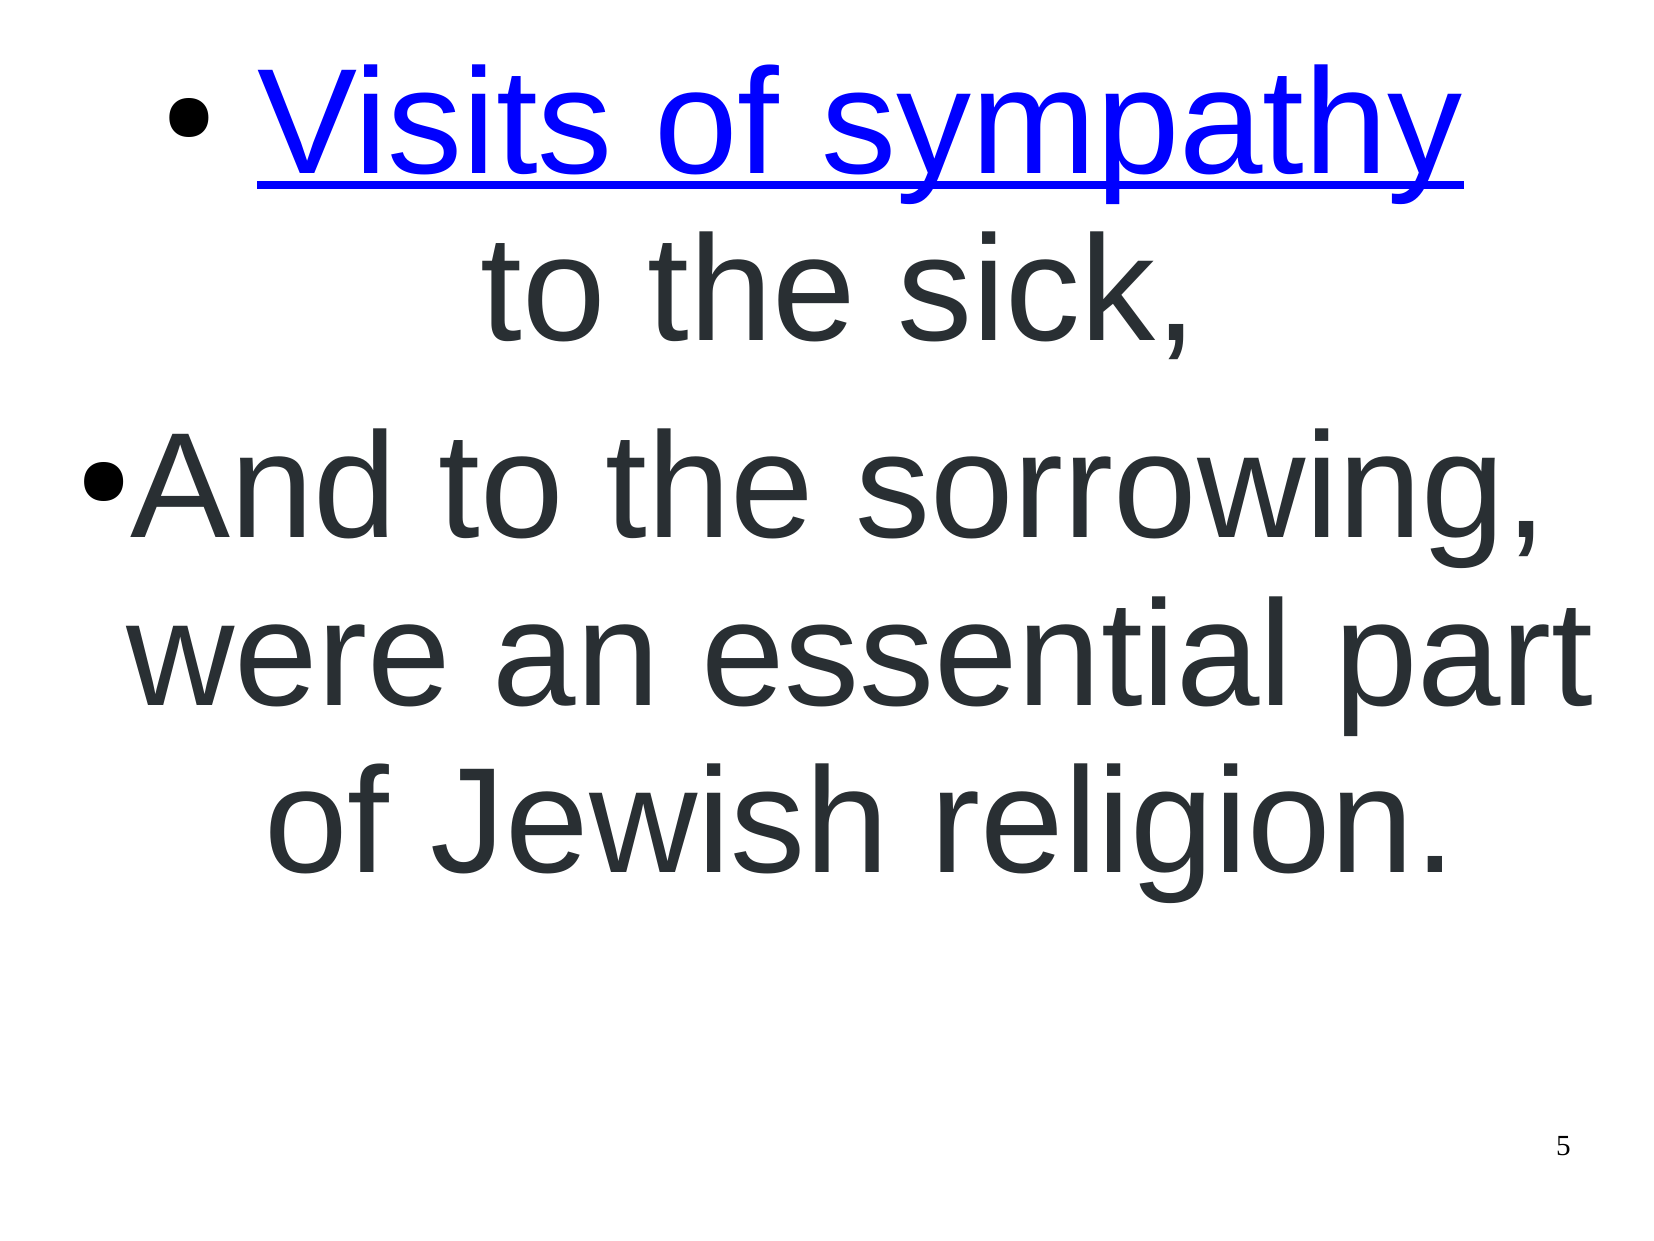

# Visits of sympathy to the sick,
And to the sorrowing,
were an essential part of Jewish religion.
5